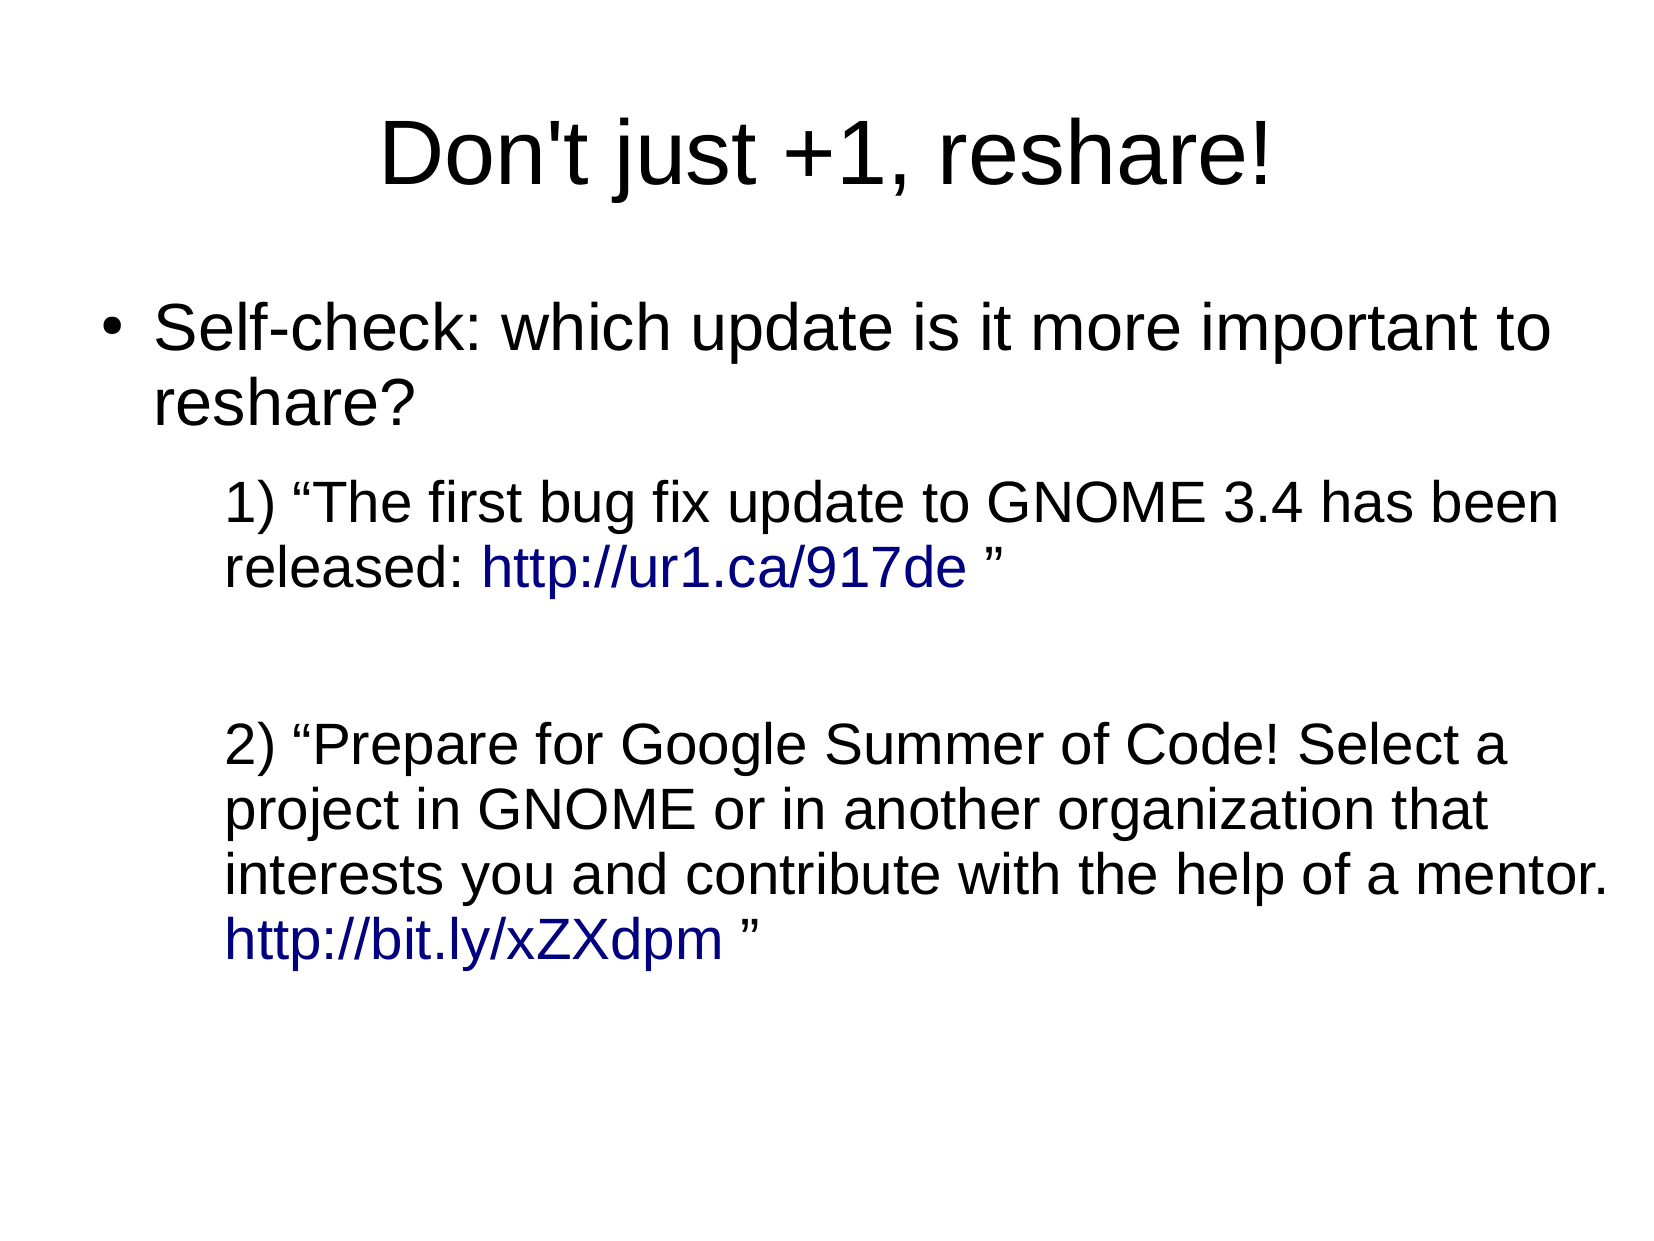

# Don't just +1, reshare!
Self-check: which update is it more important to reshare?
1) “The first bug fix update to GNOME 3.4 has been released: http://ur1.ca/917de ”
2) “Prepare for Google Summer of Code! Select a project in GNOME or in another organization that interests you and contribute with the help of a mentor. http://bit.ly/xZXdpm ”